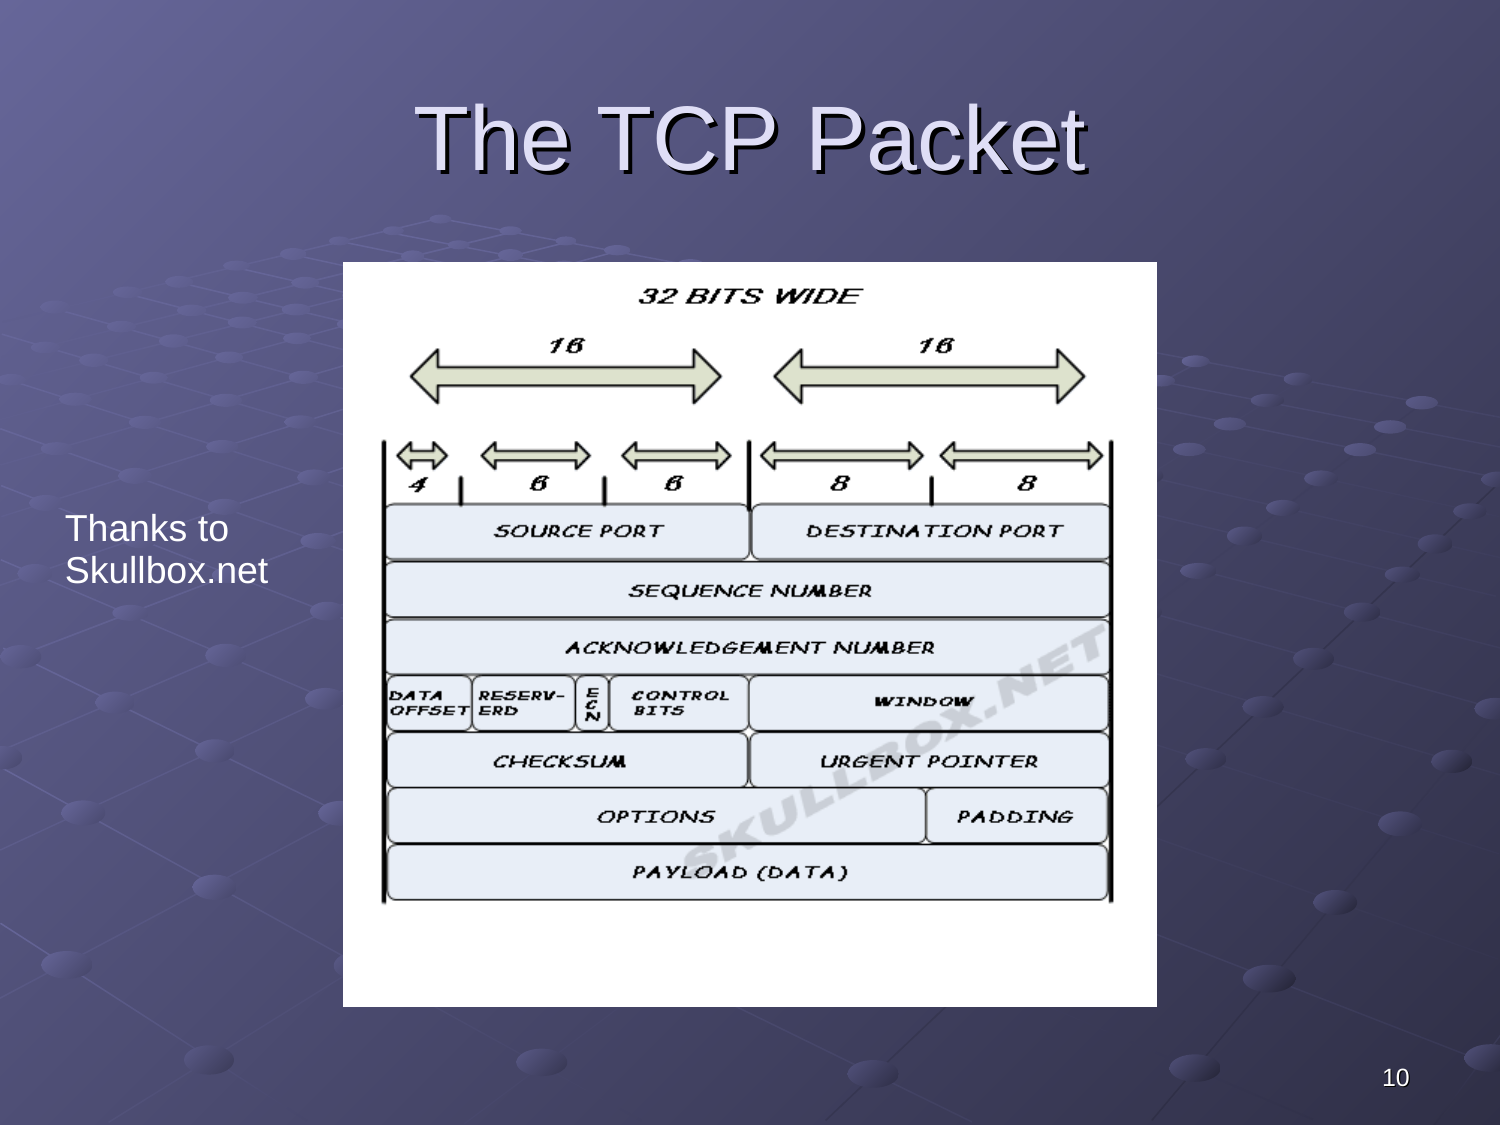

# The TCP Packet
Thanks to Skullbox.net
10